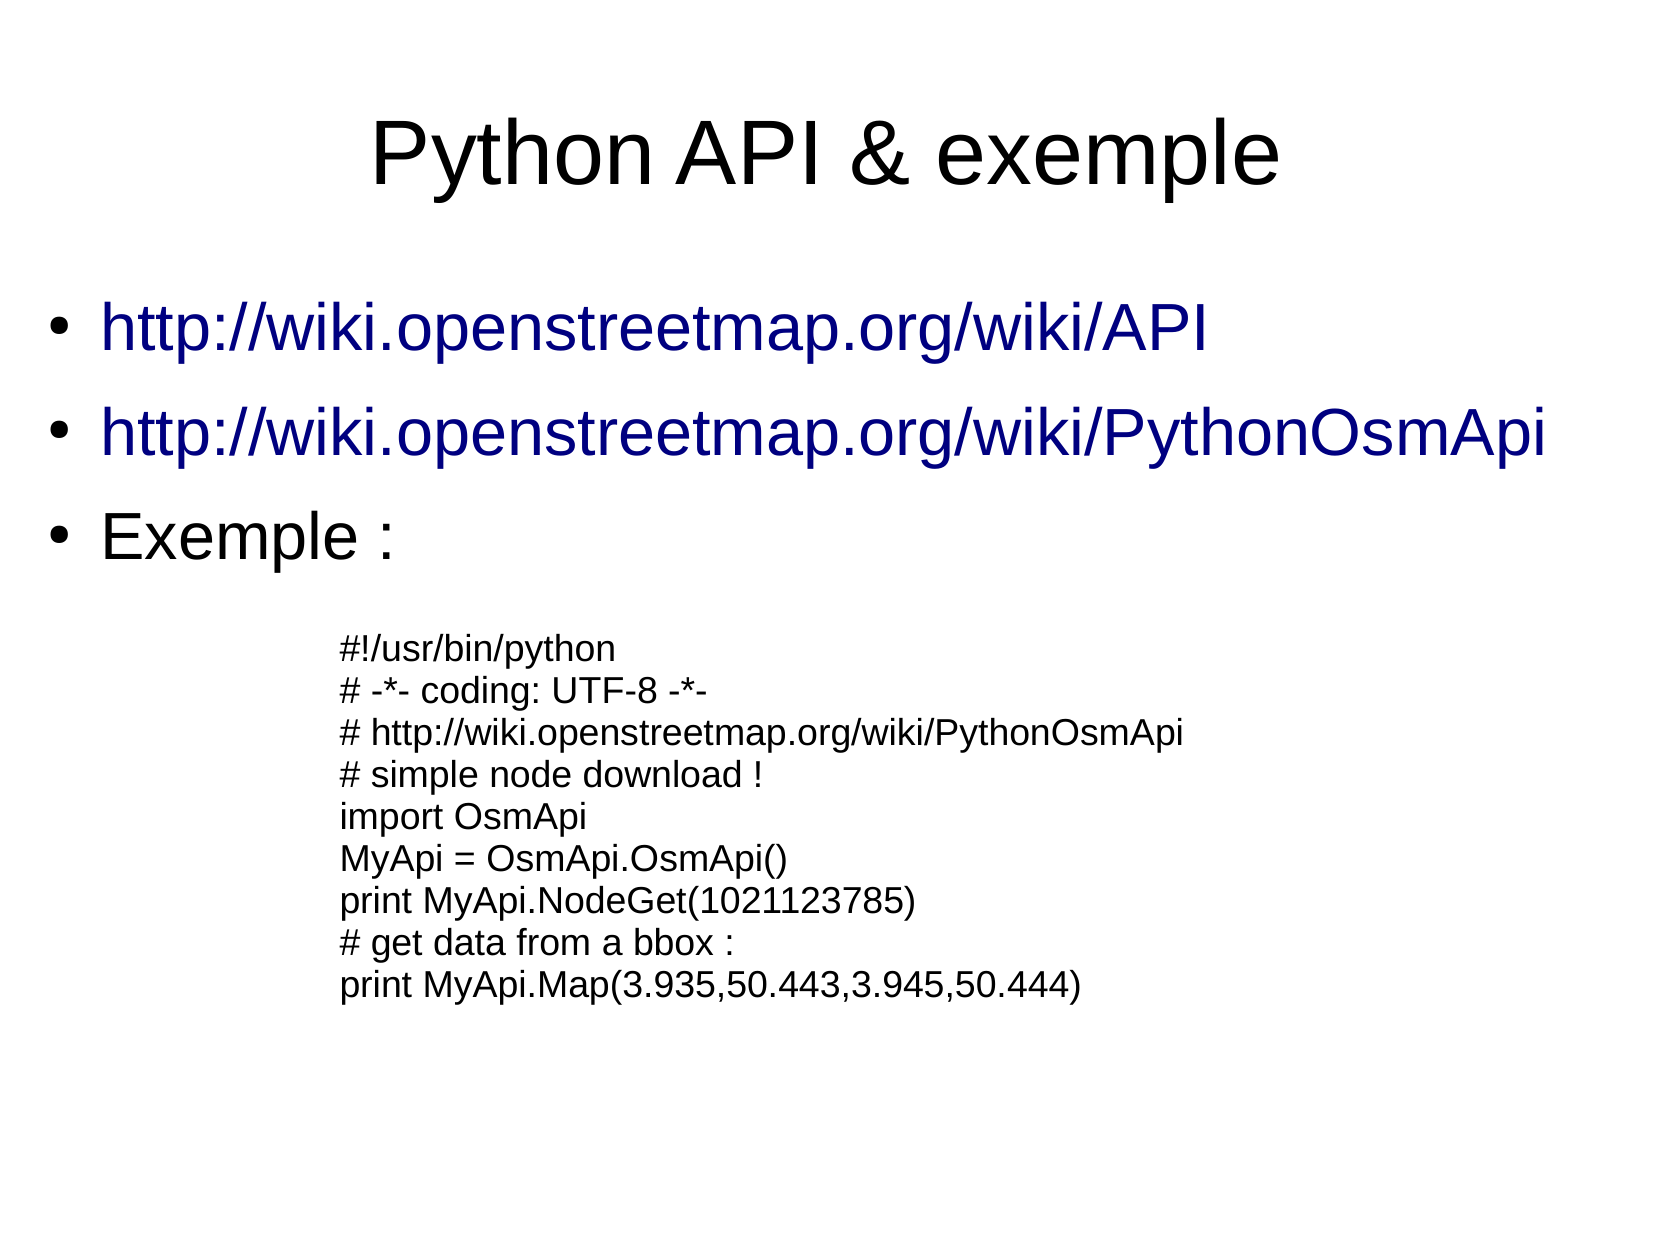

# Python API & exemple
http://wiki.openstreetmap.org/wiki/API
http://wiki.openstreetmap.org/wiki/PythonOsmApi
Exemple :
#!/usr/bin/python
# -*- coding: UTF-8 -*-
# http://wiki.openstreetmap.org/wiki/PythonOsmApi
# simple node download !
import OsmApi
MyApi = OsmApi.OsmApi()
print MyApi.NodeGet(1021123785)
# get data from a bbox :
print MyApi.Map(3.935,50.443,3.945,50.444)